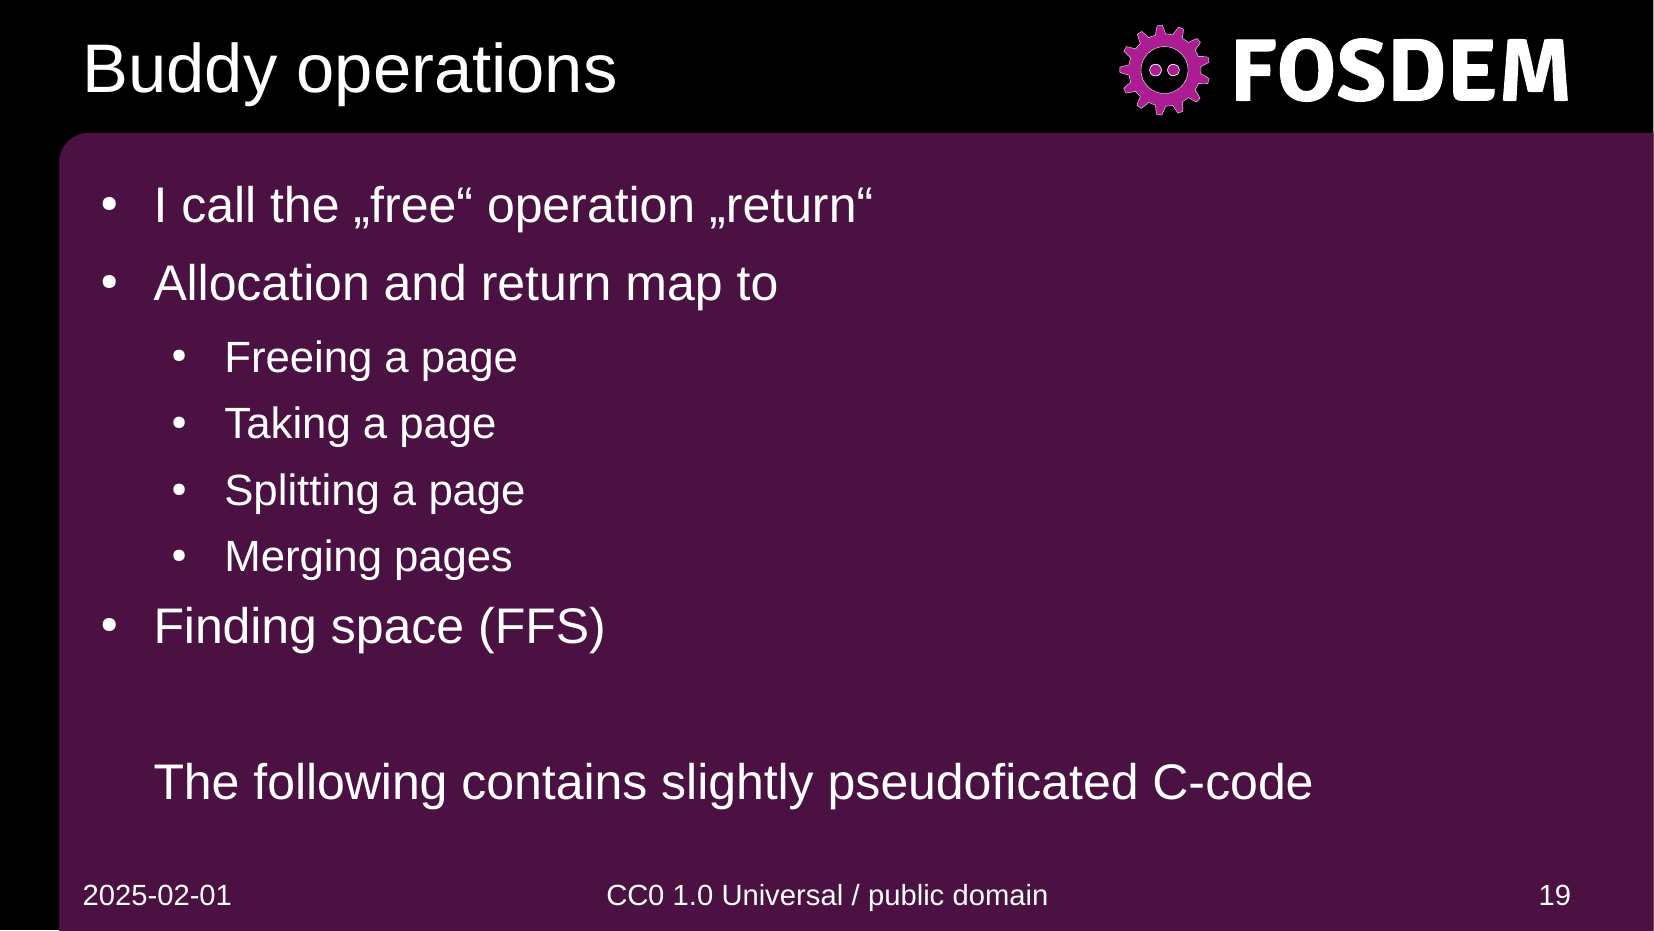

# Buddy operations
I call the „free“ operation „return“
Allocation and return map to
Freeing a page
Taking a page
Splitting a page
Merging pages
Finding space (FFS)
The following contains slightly pseudoficated C-code